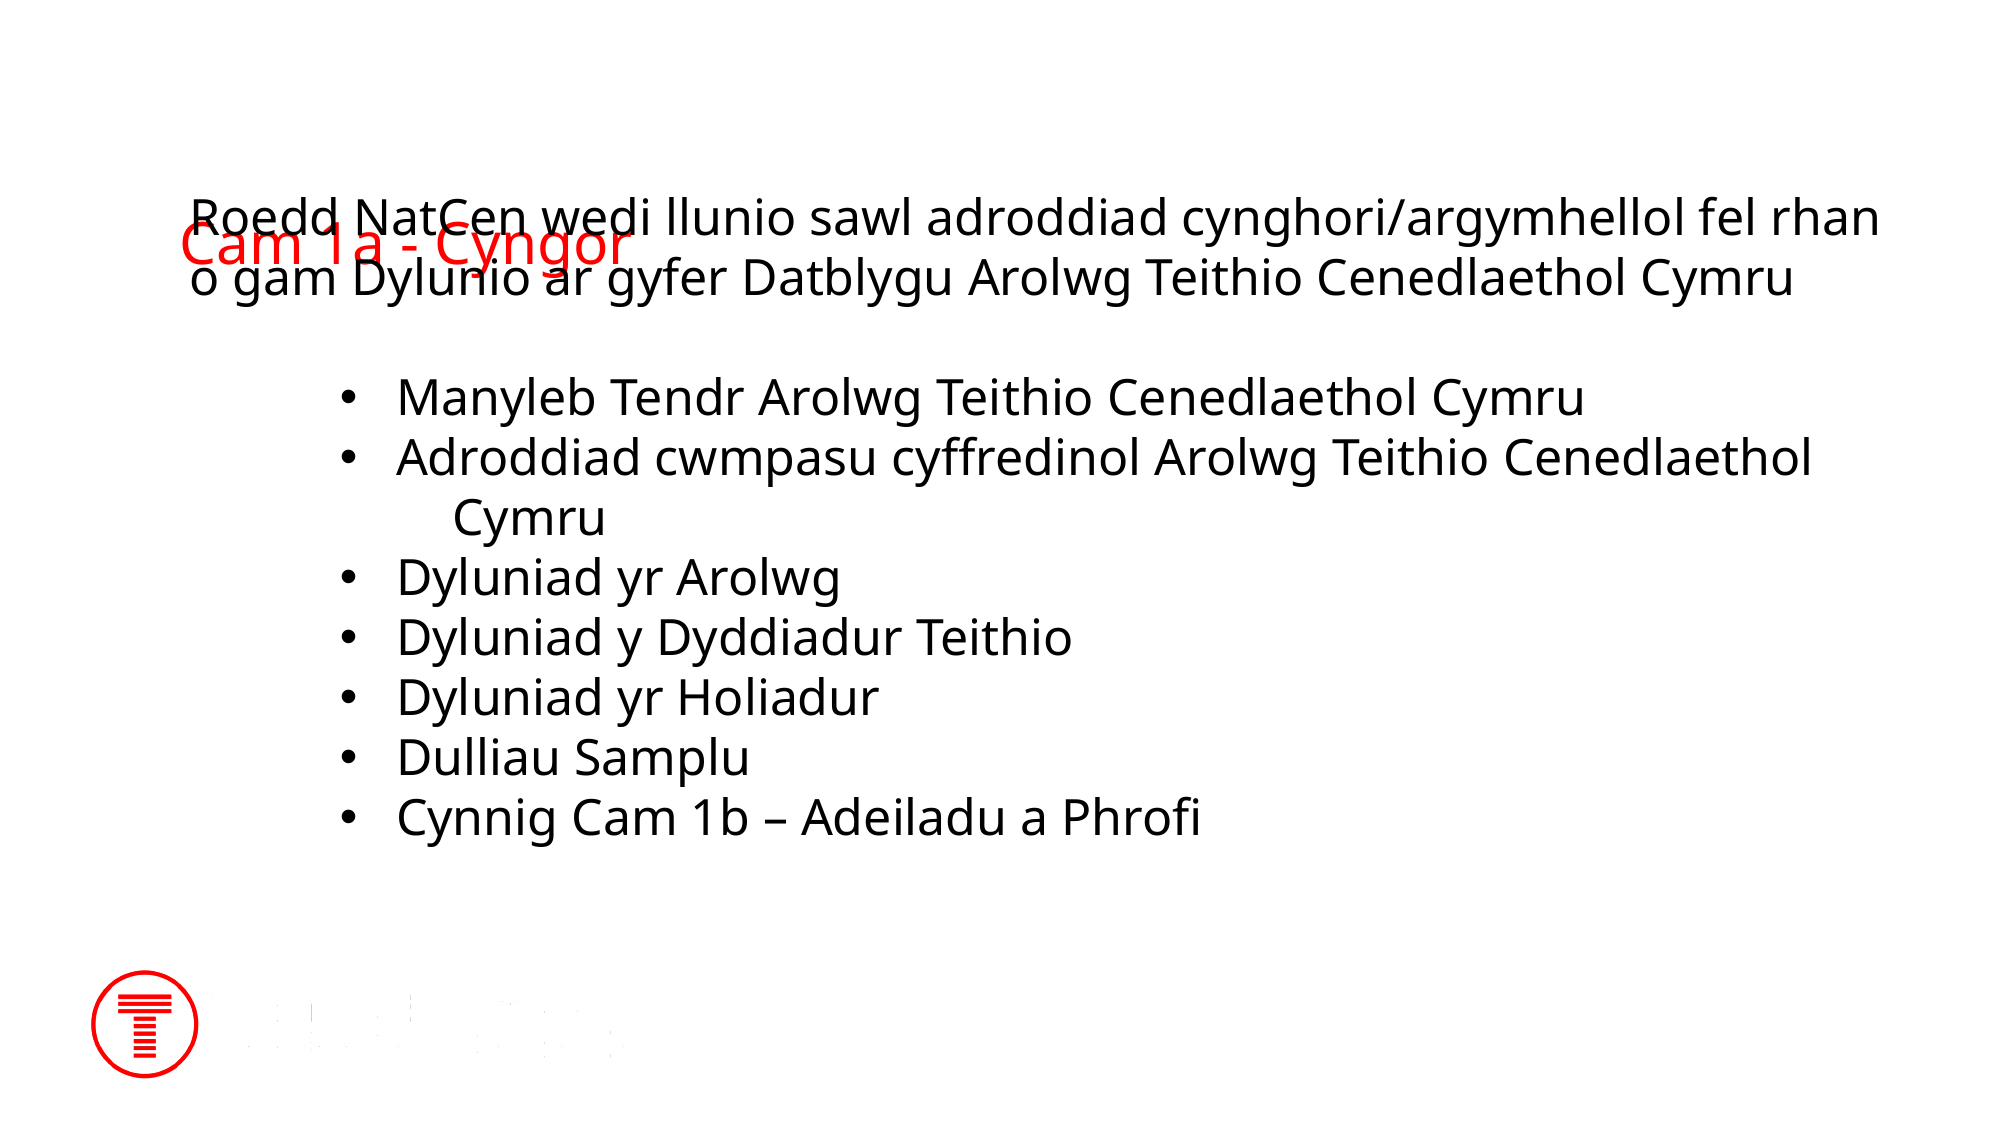

Roedd NatCen wedi llunio sawl adroddiad cynghori/argymhellol fel rhan o gam Dylunio ar gyfer Datblygu Arolwg Teithio Cenedlaethol Cymru
Manyleb Tendr Arolwg Teithio Cenedlaethol Cymru
Adroddiad cwmpasu cyffredinol Arolwg Teithio Cenedlaethol Cymru
Dyluniad yr Arolwg
Dyluniad y Dyddiadur Teithio
Dyluniad yr Holiadur
Dulliau Samplu
Cynnig Cam 1b – Adeiladu a Phrofi
# Cam 1a - Cyngor